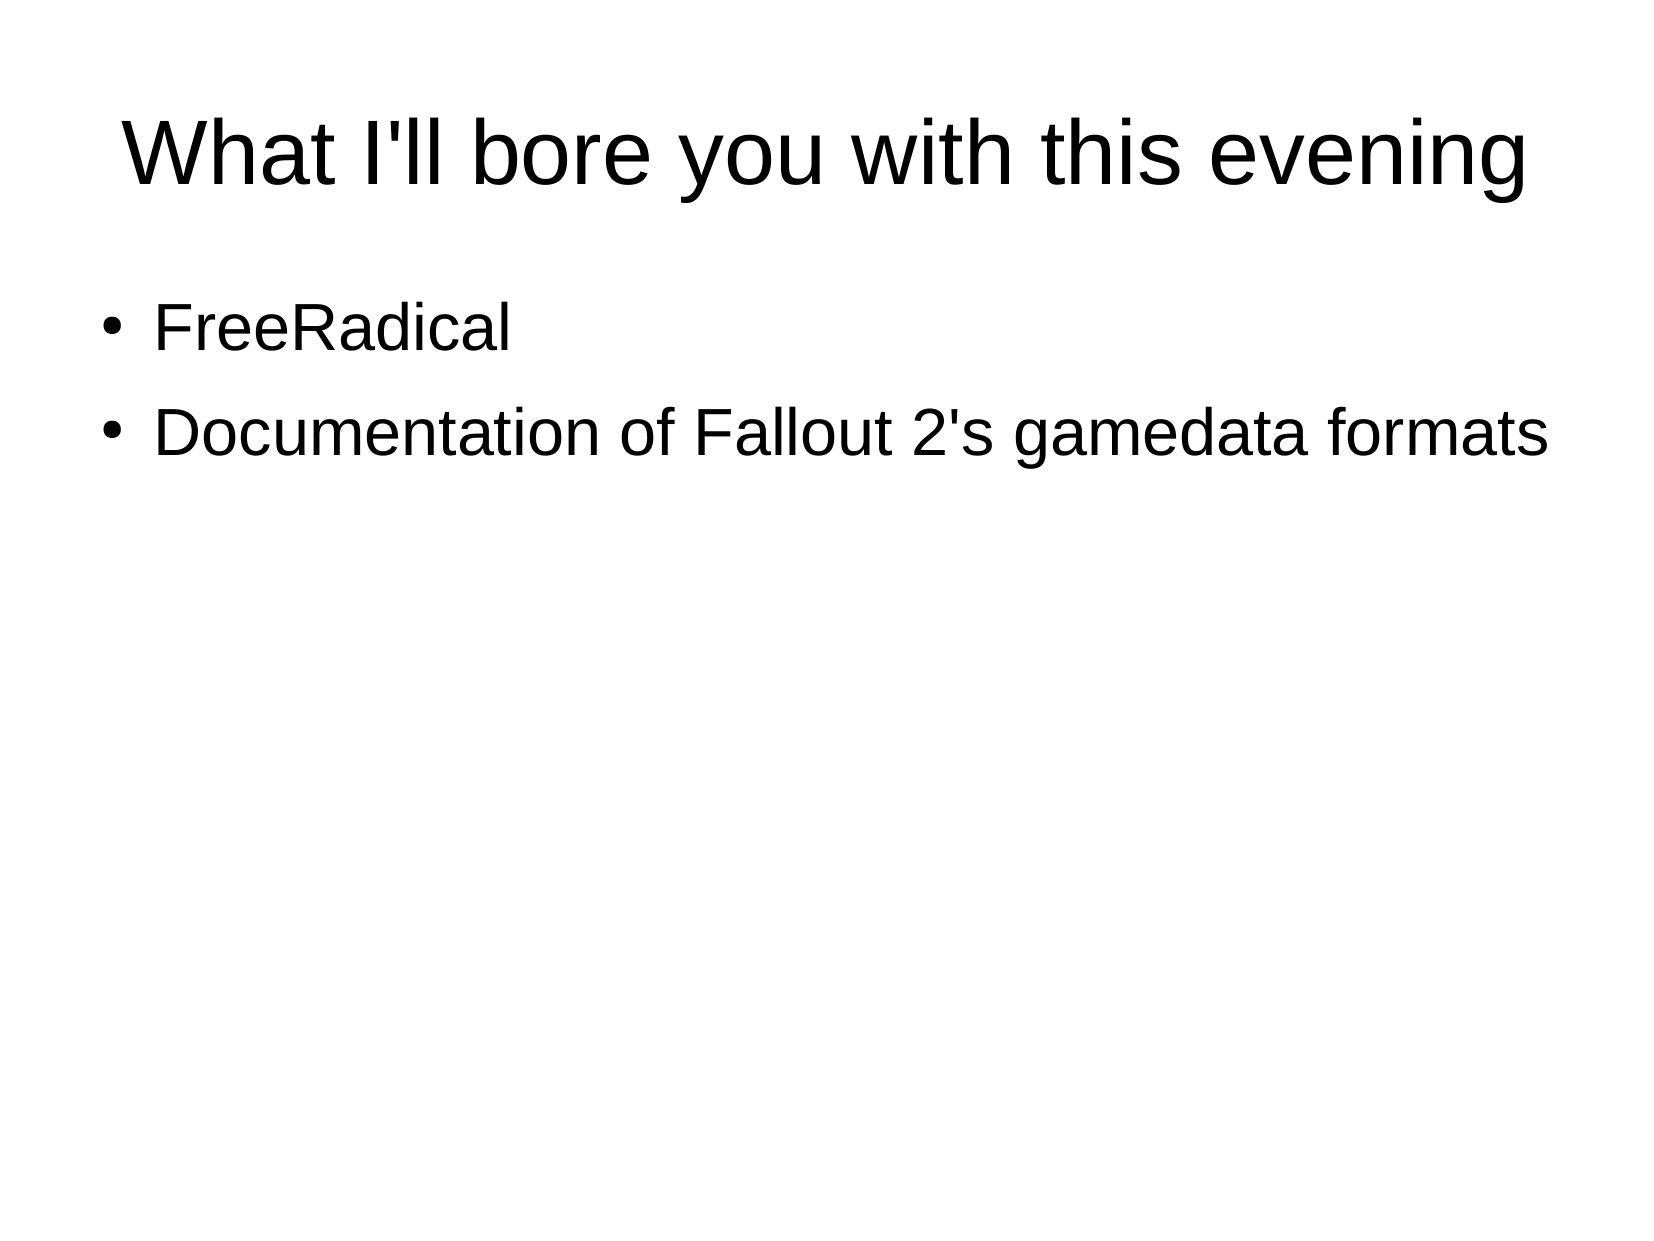

# What I'll bore you with this evening
FreeRadical
Documentation of Fallout 2's gamedata formats